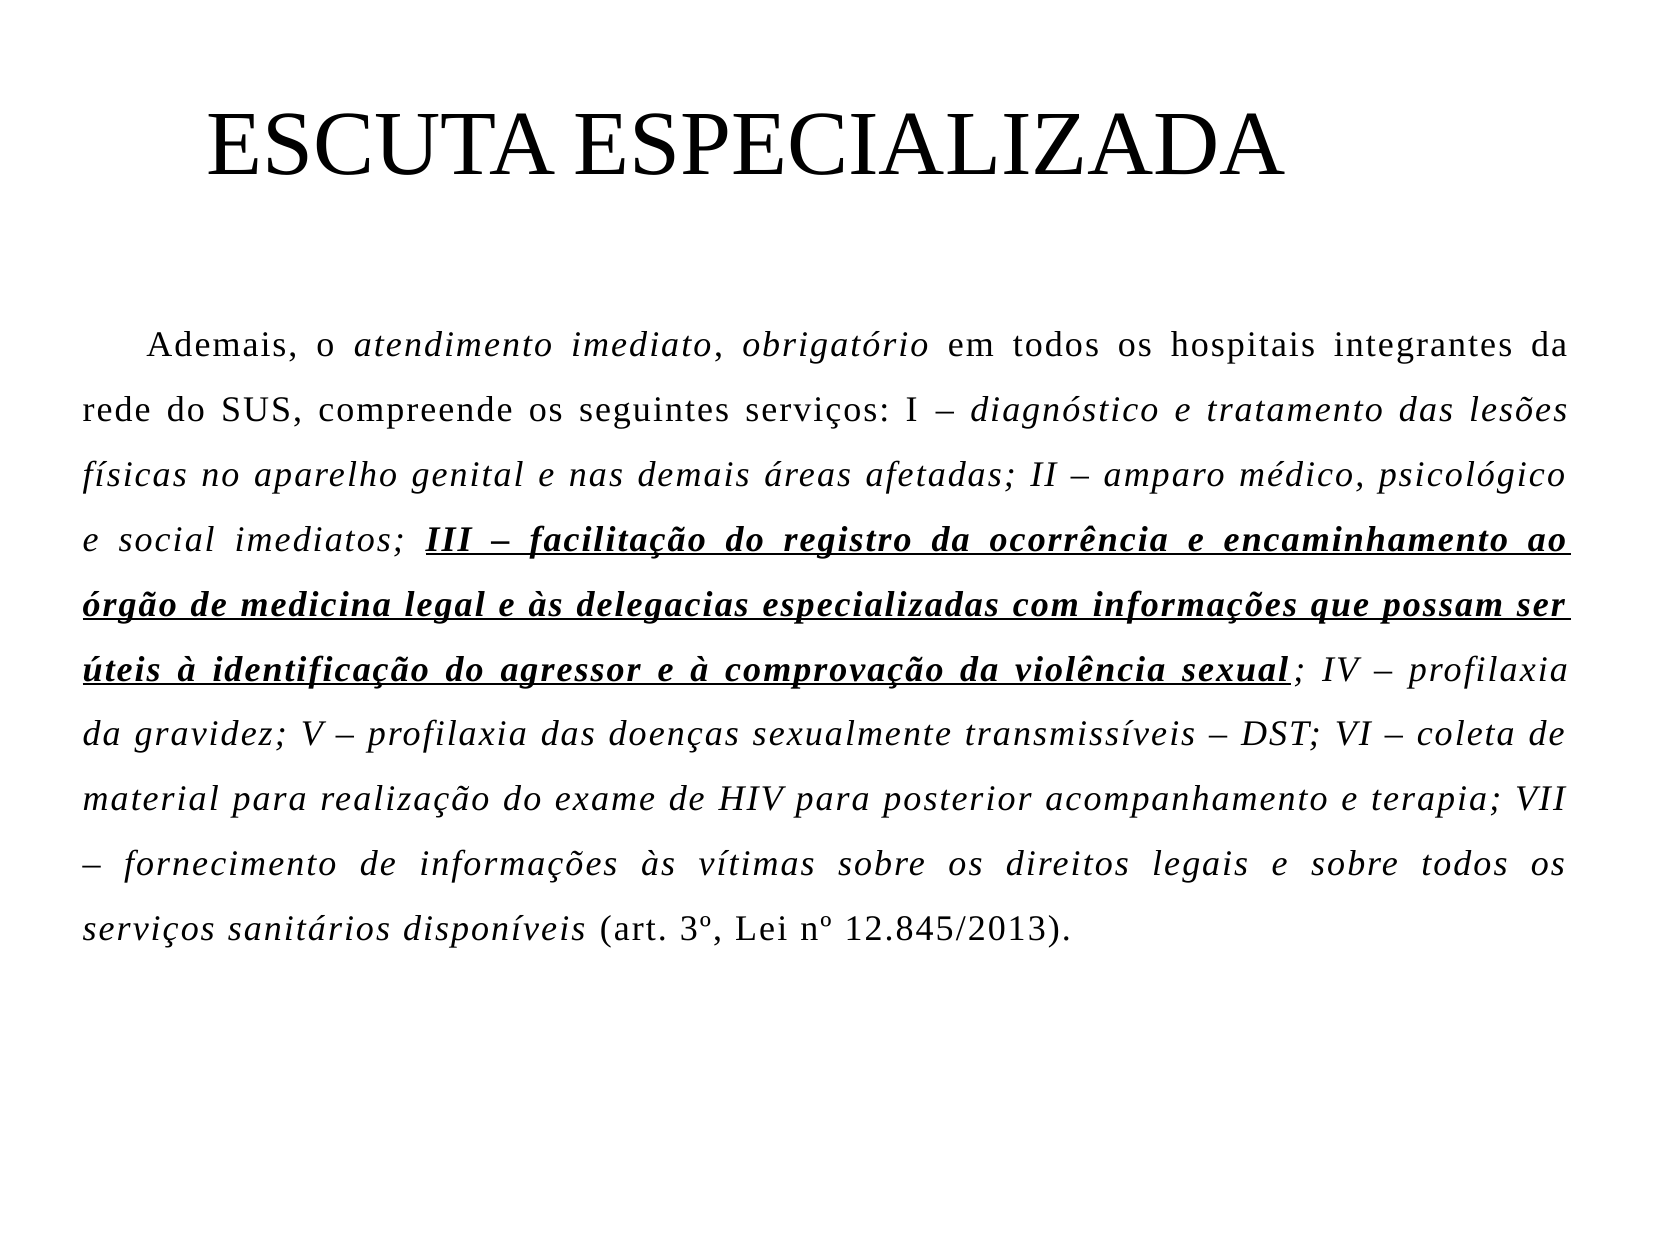

# ESCUTA ESPECIALIZADA
Ademais, o atendimento imediato, obrigatório em todos os hospitais integrantes da rede do SUS, compreende os seguintes serviços: I – diagnóstico e tratamento das lesões físicas no aparelho genital e nas demais áreas afetadas; II – amparo médico, psicológico e social imediatos; III – facilitação do registro da ocorrência e encaminhamento ao órgão de medicina legal e às delegacias especializadas com informações que possam ser úteis à identificação do agressor e à comprovação da violência sexual; IV – profilaxia da gravidez; V – profilaxia das doenças sexualmente transmissíveis – DST; VI – coleta de material para realização do exame de HIV para posterior acompanhamento e terapia; VII – fornecimento de informações às vítimas sobre os direitos legais e sobre todos os serviços sanitários disponíveis (art. 3º, Lei nº 12.845/2013).